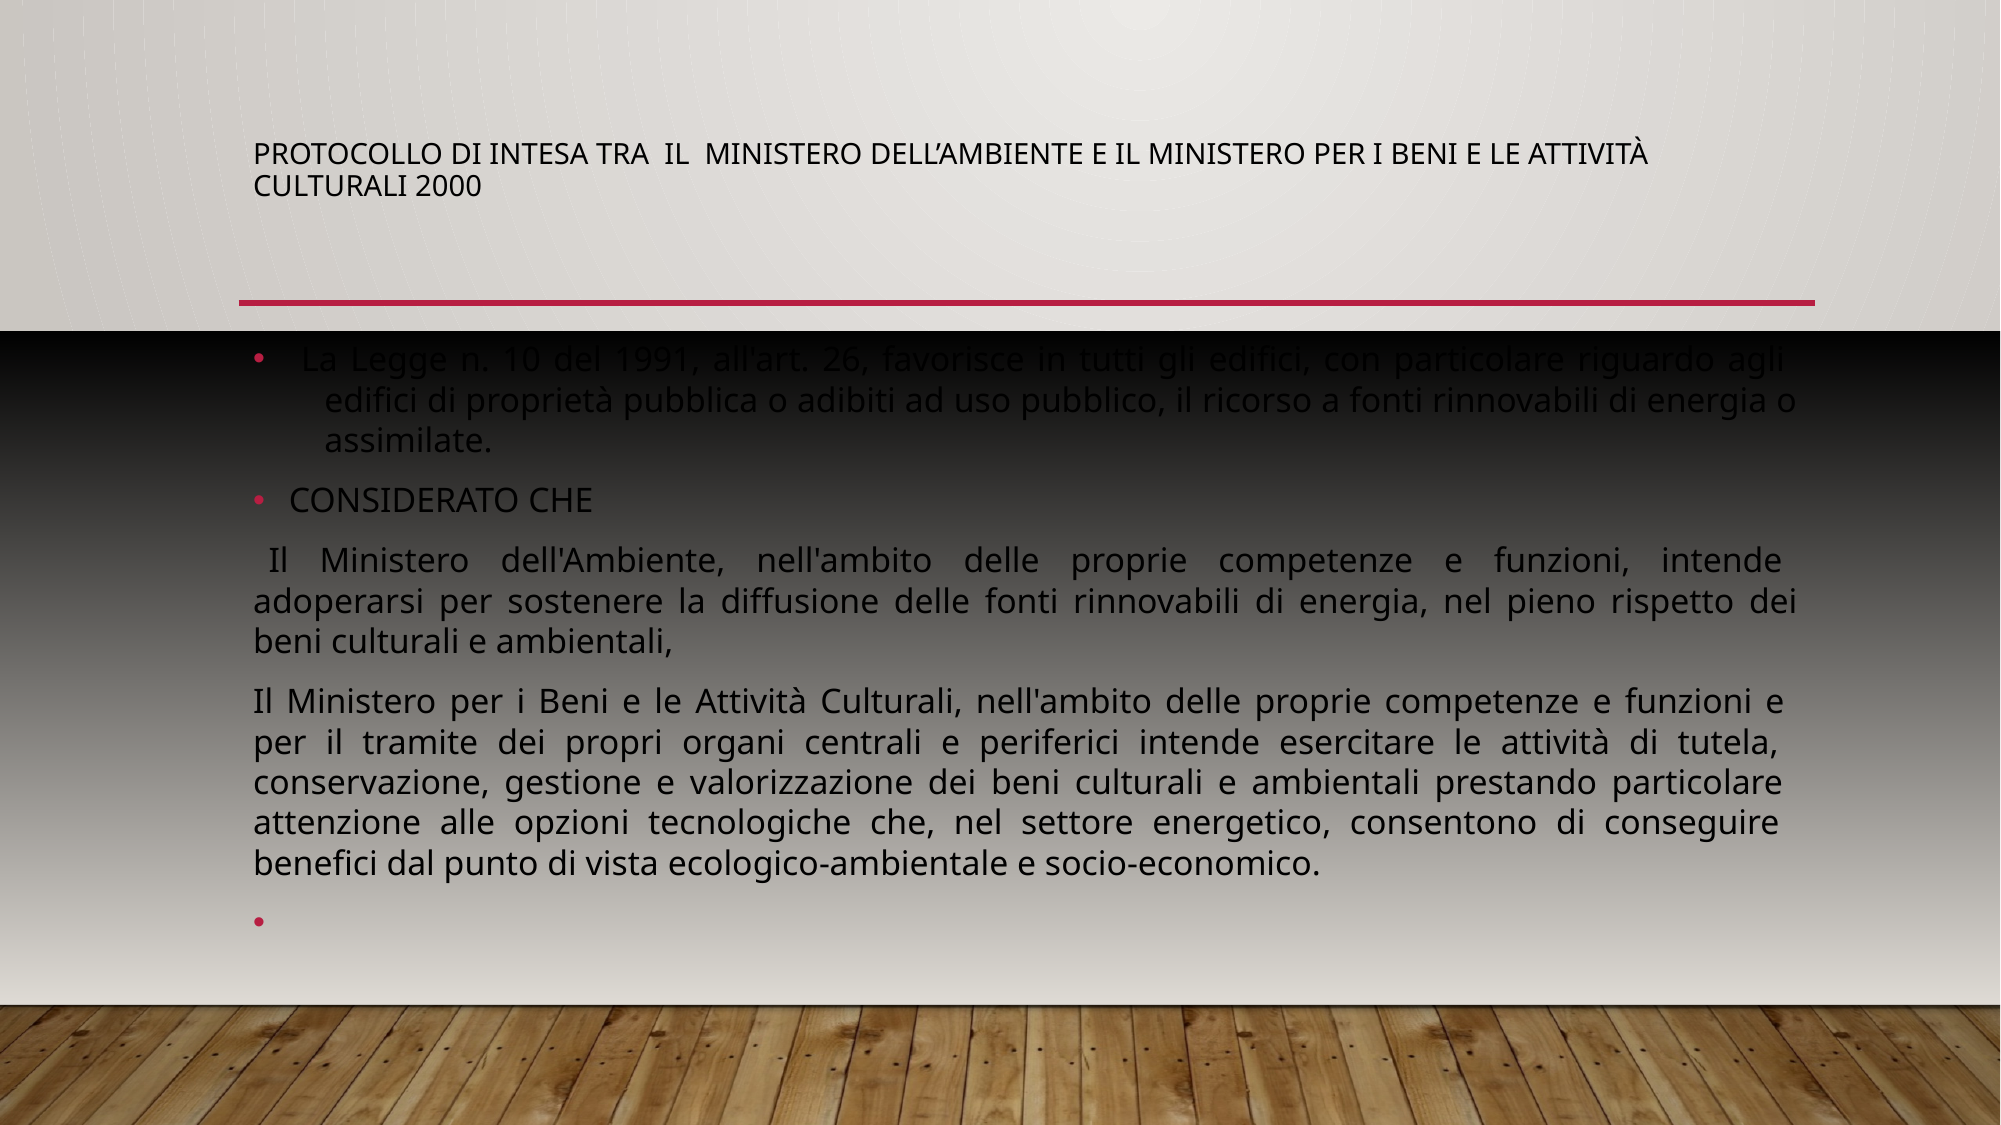

# Protocollo di Intesa tra il Ministero dell’Ambiente e il Ministero per i Beni e le Attività Culturali 2000
 La Legge n. 10 del 1991, all'art. 26, favorisce in tutti gli edifici, con particolare riguardo agli
edifici di proprietà pubblica o adibiti ad uso pubblico, il ricorso a fonti rinnovabili di energia o assimilate.
CONSIDERATO CHE
 Il Ministero dell'Ambiente, nell'ambito delle proprie competenze e funzioni, intende
adoperarsi per sostenere la diffusione delle fonti rinnovabili di energia, nel pieno rispetto dei beni culturali e ambientali,
Il Ministero per i Beni e le Attività Culturali, nell'ambito delle proprie competenze e funzioni e
per il tramite dei propri organi centrali e periferici intende esercitare le attività di tutela,
conservazione, gestione e valorizzazione dei beni culturali e ambientali prestando particolare
attenzione alle opzioni tecnologiche che, nel settore energetico, consentono di conseguire
benefici dal punto di vista ecologico-ambientale e socio-economico.